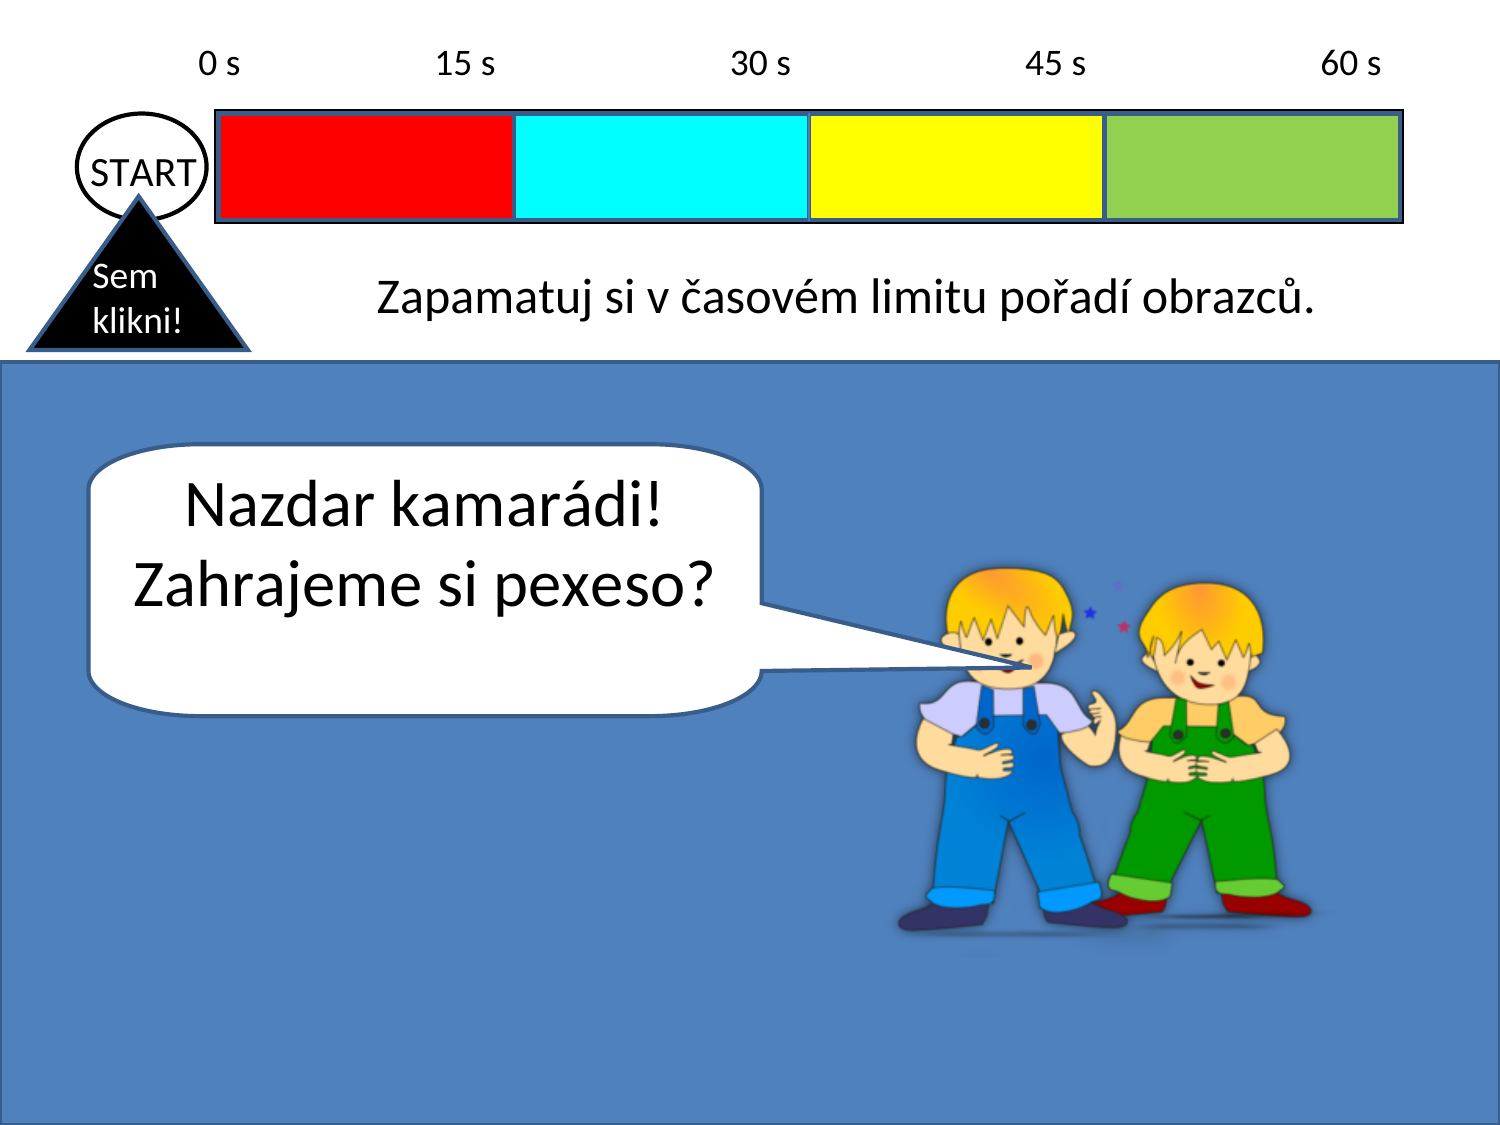

0 s
15 s
30 s
45 s
60 s
START
Sem
klikni!
Zapamatuj si v časovém limitu pořadí obrazců.
Nazdar kamarádi!
Zahrajeme si pexeso?
 rčasovémvv
?
?
?
?
kruh
čtverec
krychle
kvádr
?
?
?
?
válec
trojúhelník
jehlan
obdélník